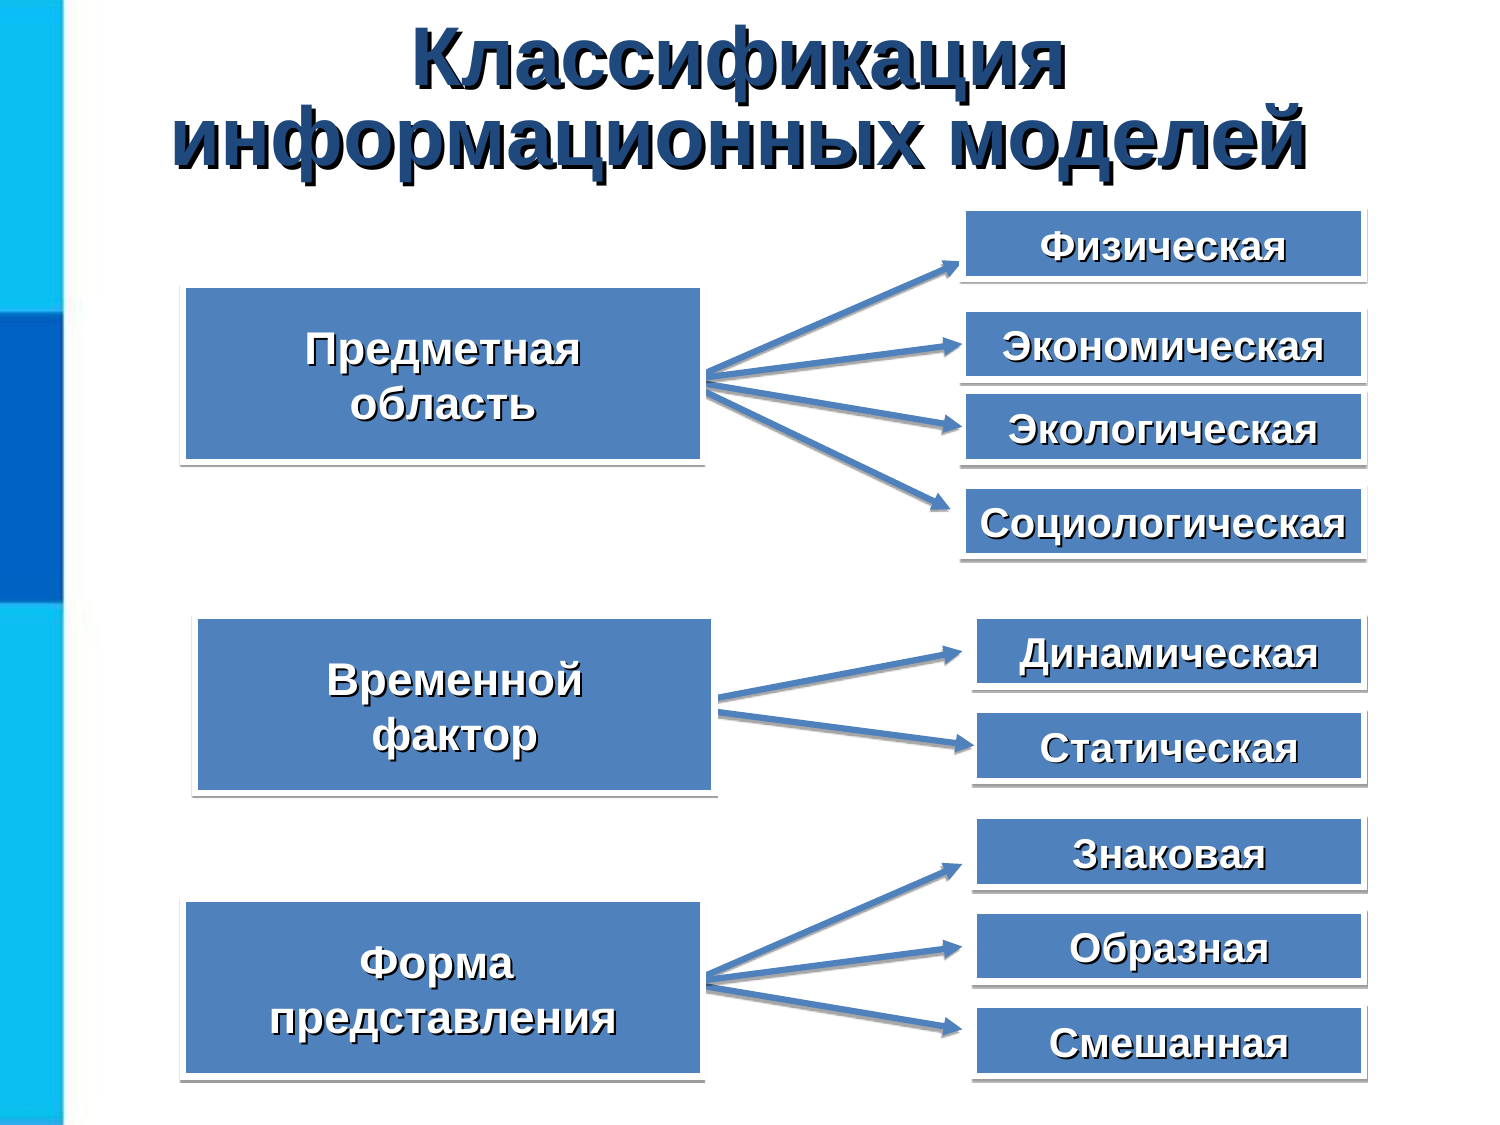

Классификация информационных моделей
Физическая
Предметная
область
Экономическая
Экологическая
Социологическая
Временной
фактор
Динамическая
Статическая
Знаковая
Форма
представления
Образная
Смешанная